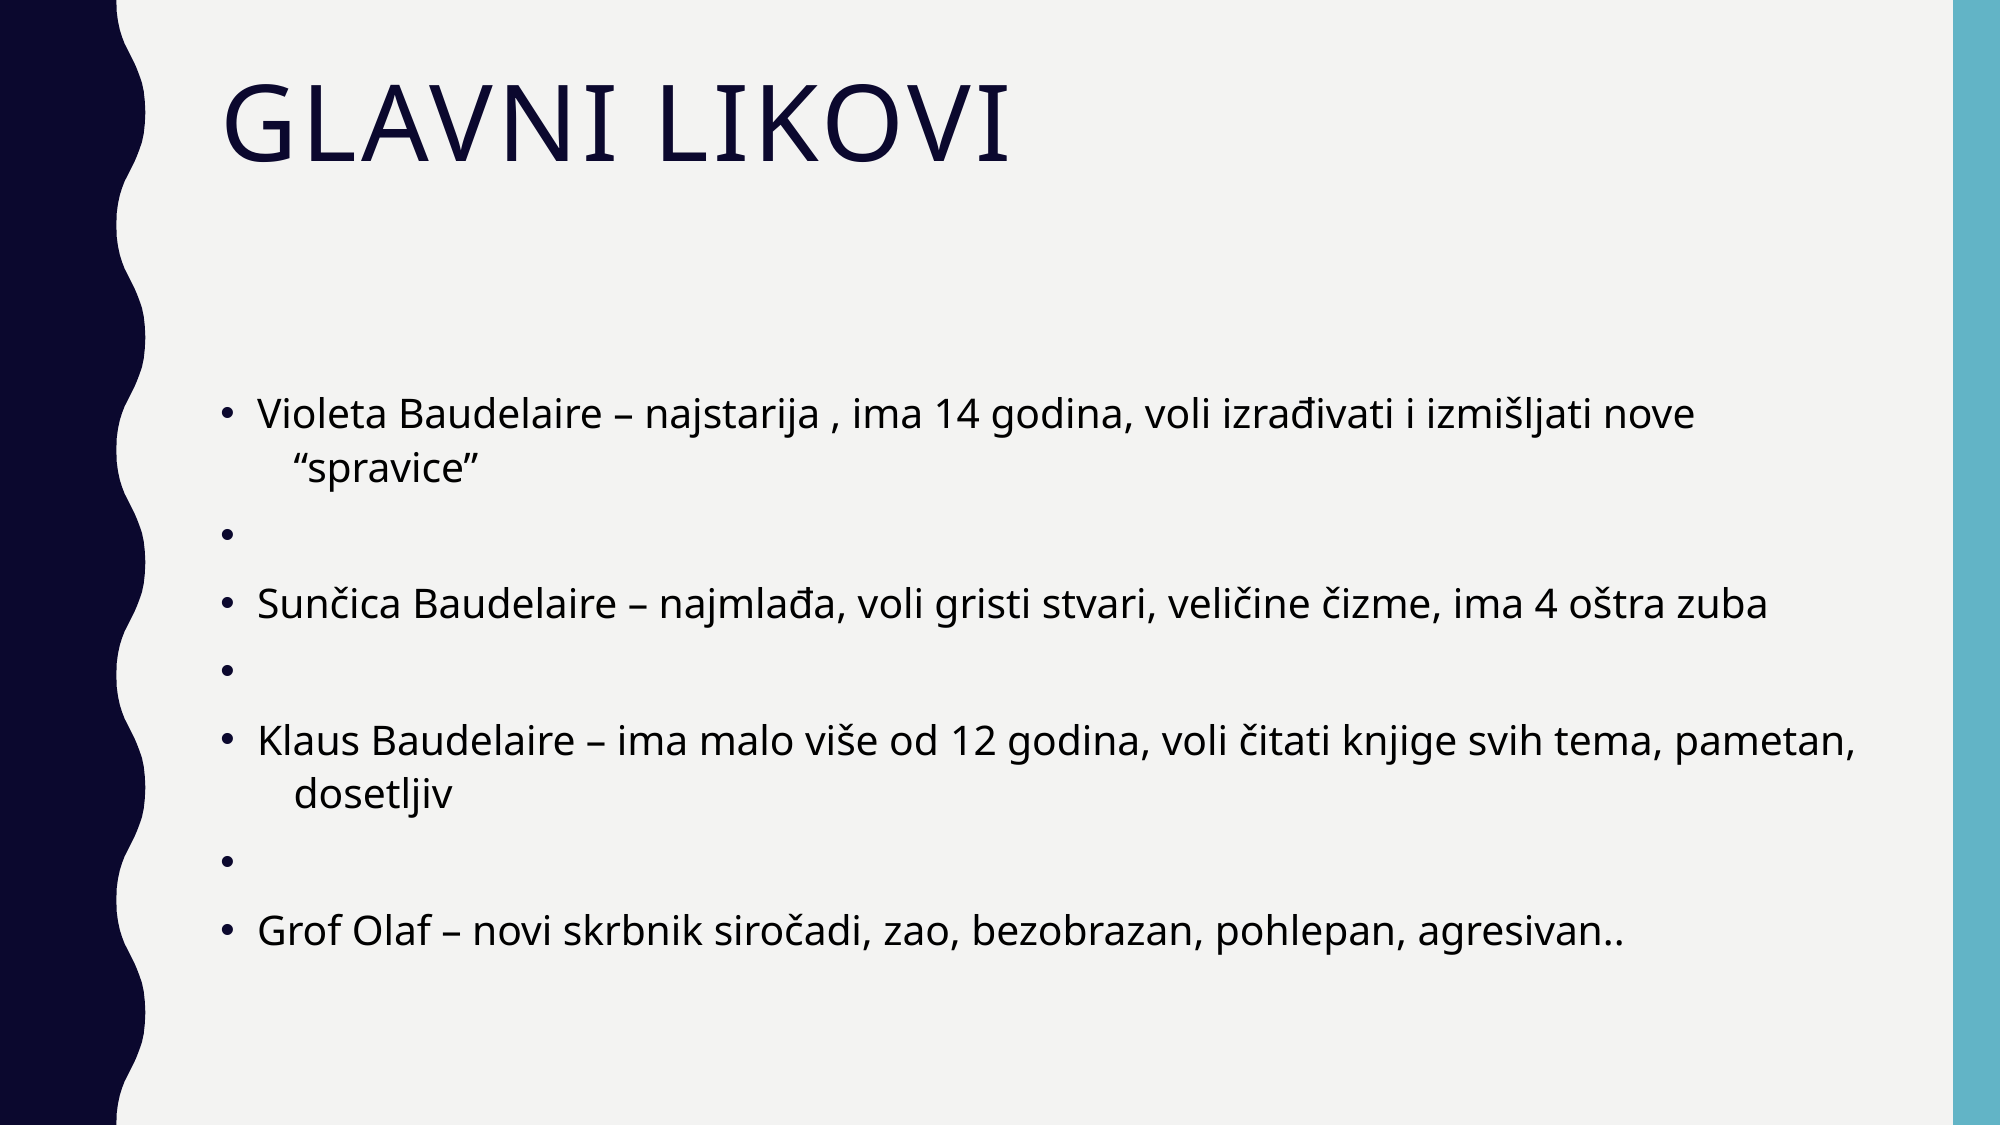

# Glavni likovi
Violeta Baudelaire – najstarija , ima 14 godina, voli izrađivati i izmišljati nove “spravice”
Sunčica Baudelaire – najmlađa, voli gristi stvari, veličine čizme, ima 4 oštra zuba
Klaus Baudelaire – ima malo više od 12 godina, voli čitati knjige svih tema, pametan, dosetljiv
Grof Olaf – novi skrbnik siročadi, zao, bezobrazan, pohlepan, agresivan..